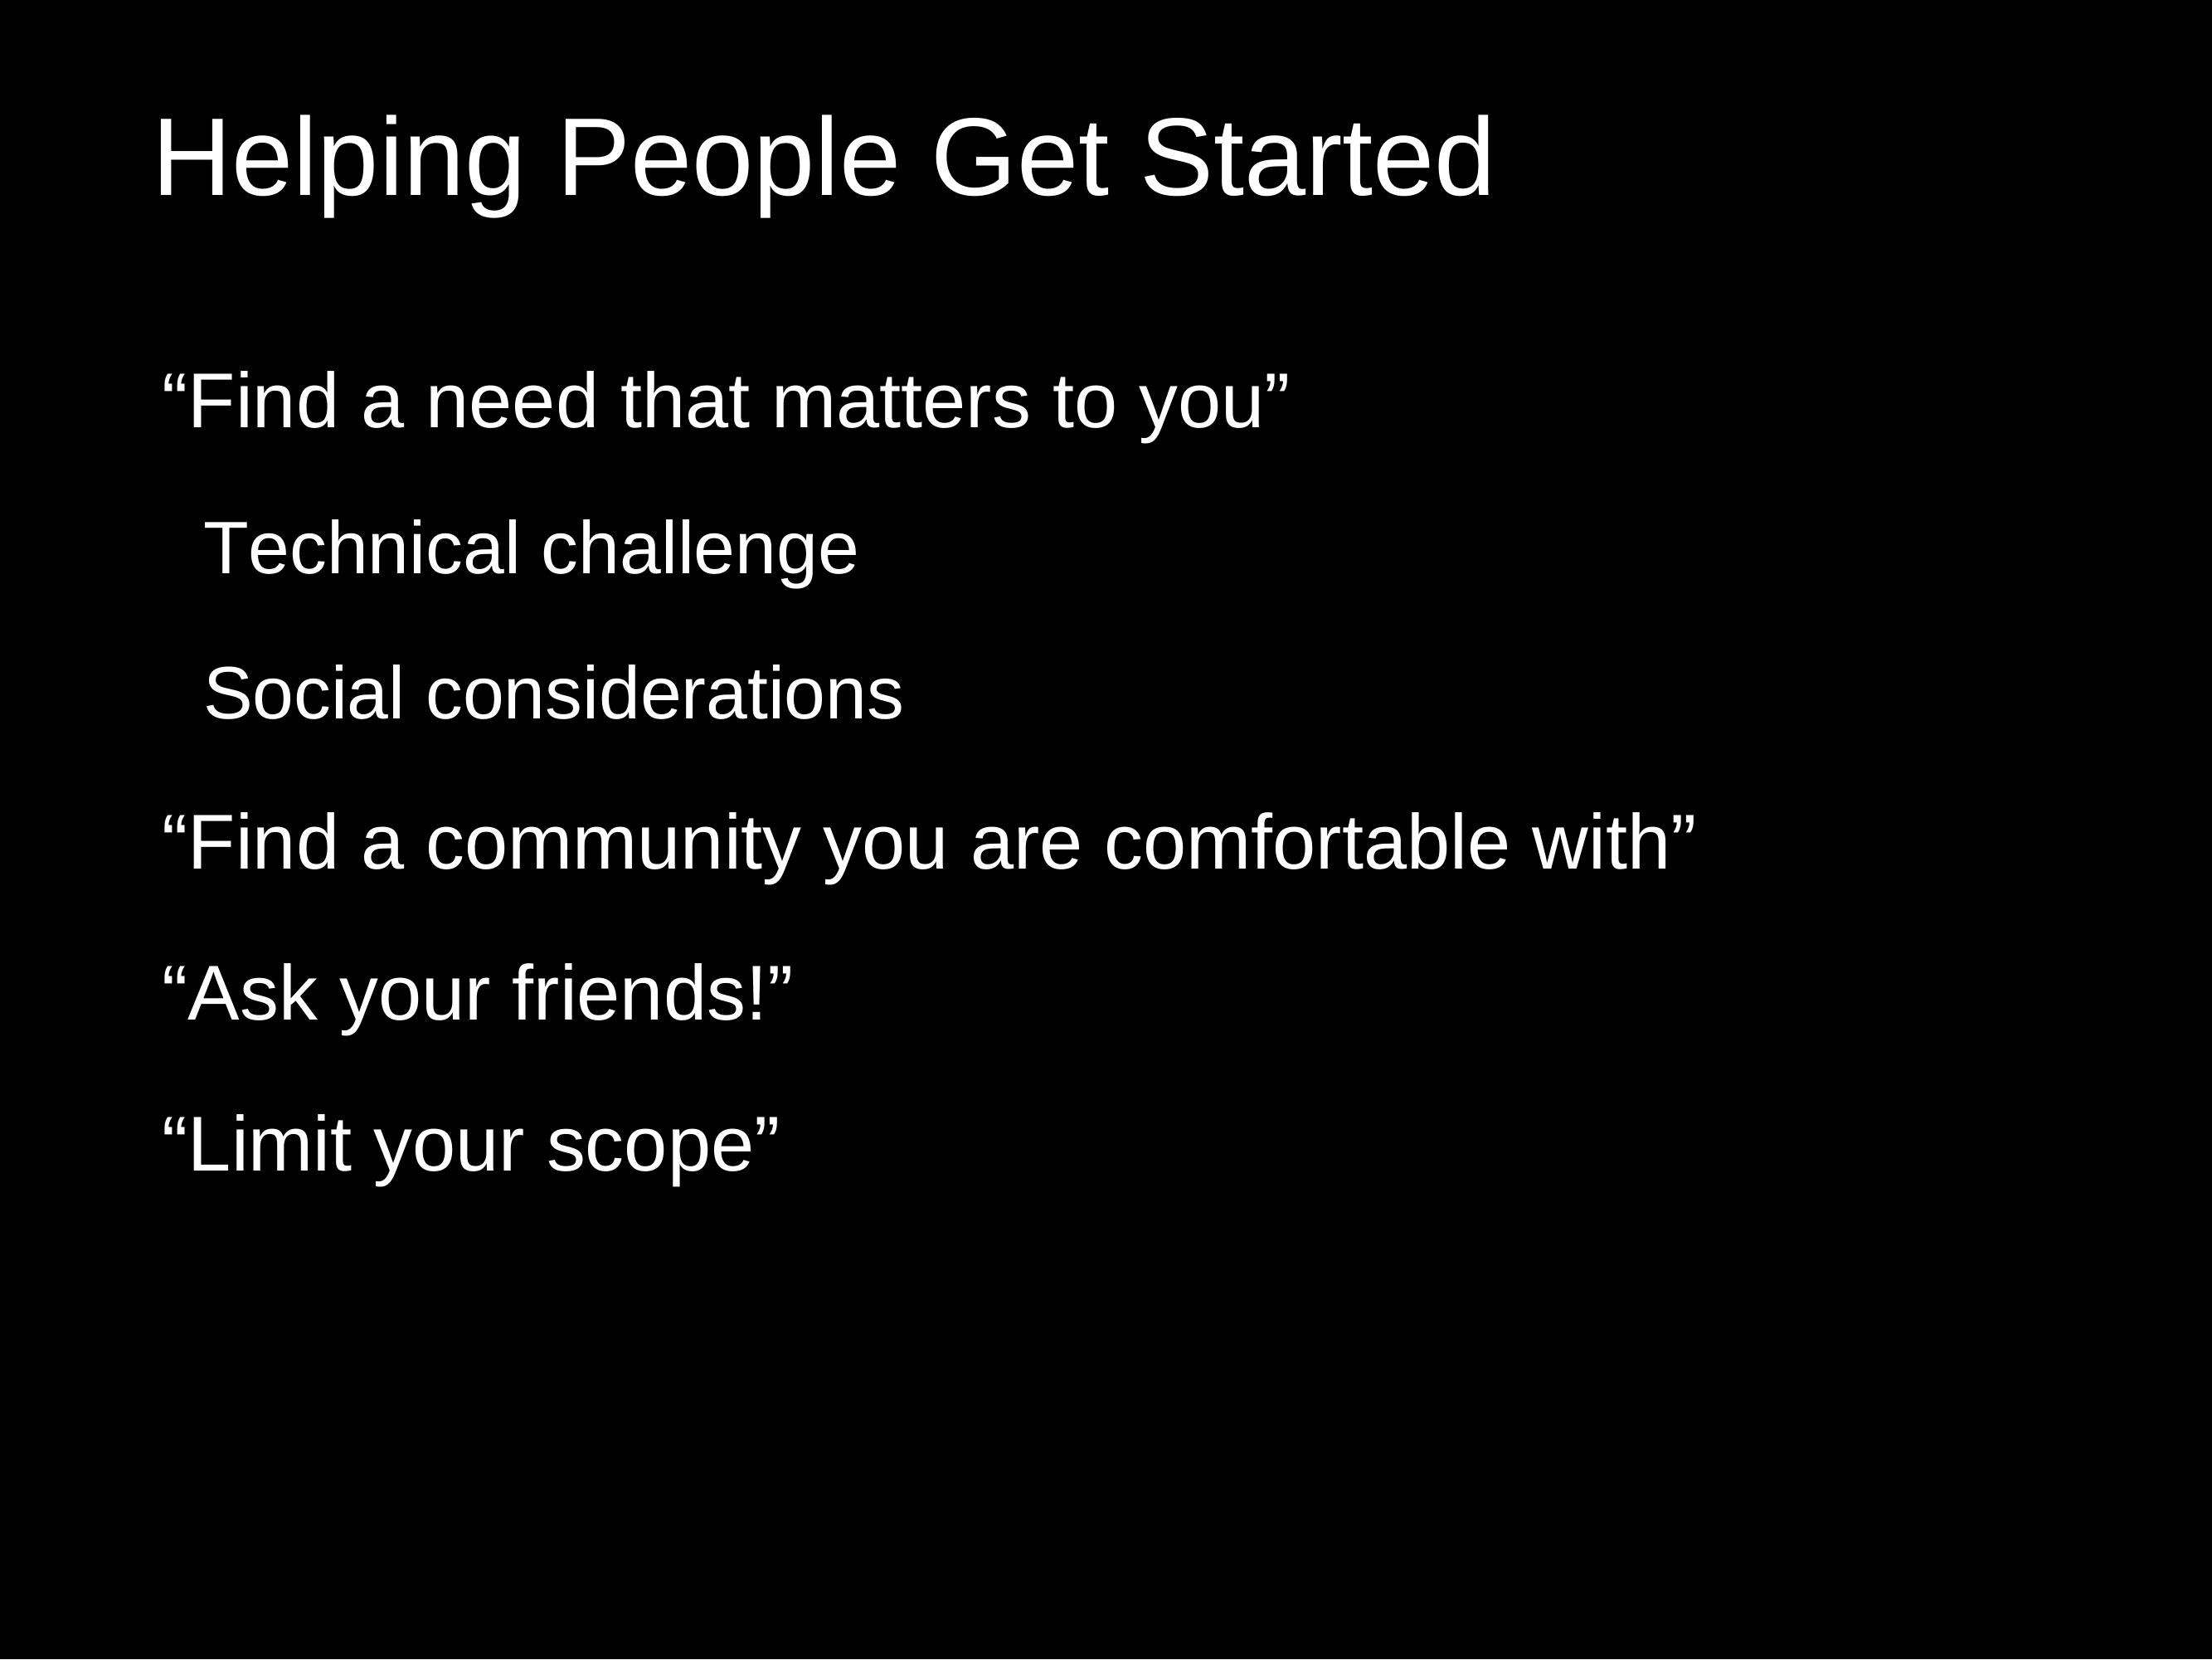

# Helping People Get Started
“Find a need that matters to you”
Technical challenge
Social considerations
“Find a community you are comfortable with”
“Ask your friends!”
“Limit your scope”